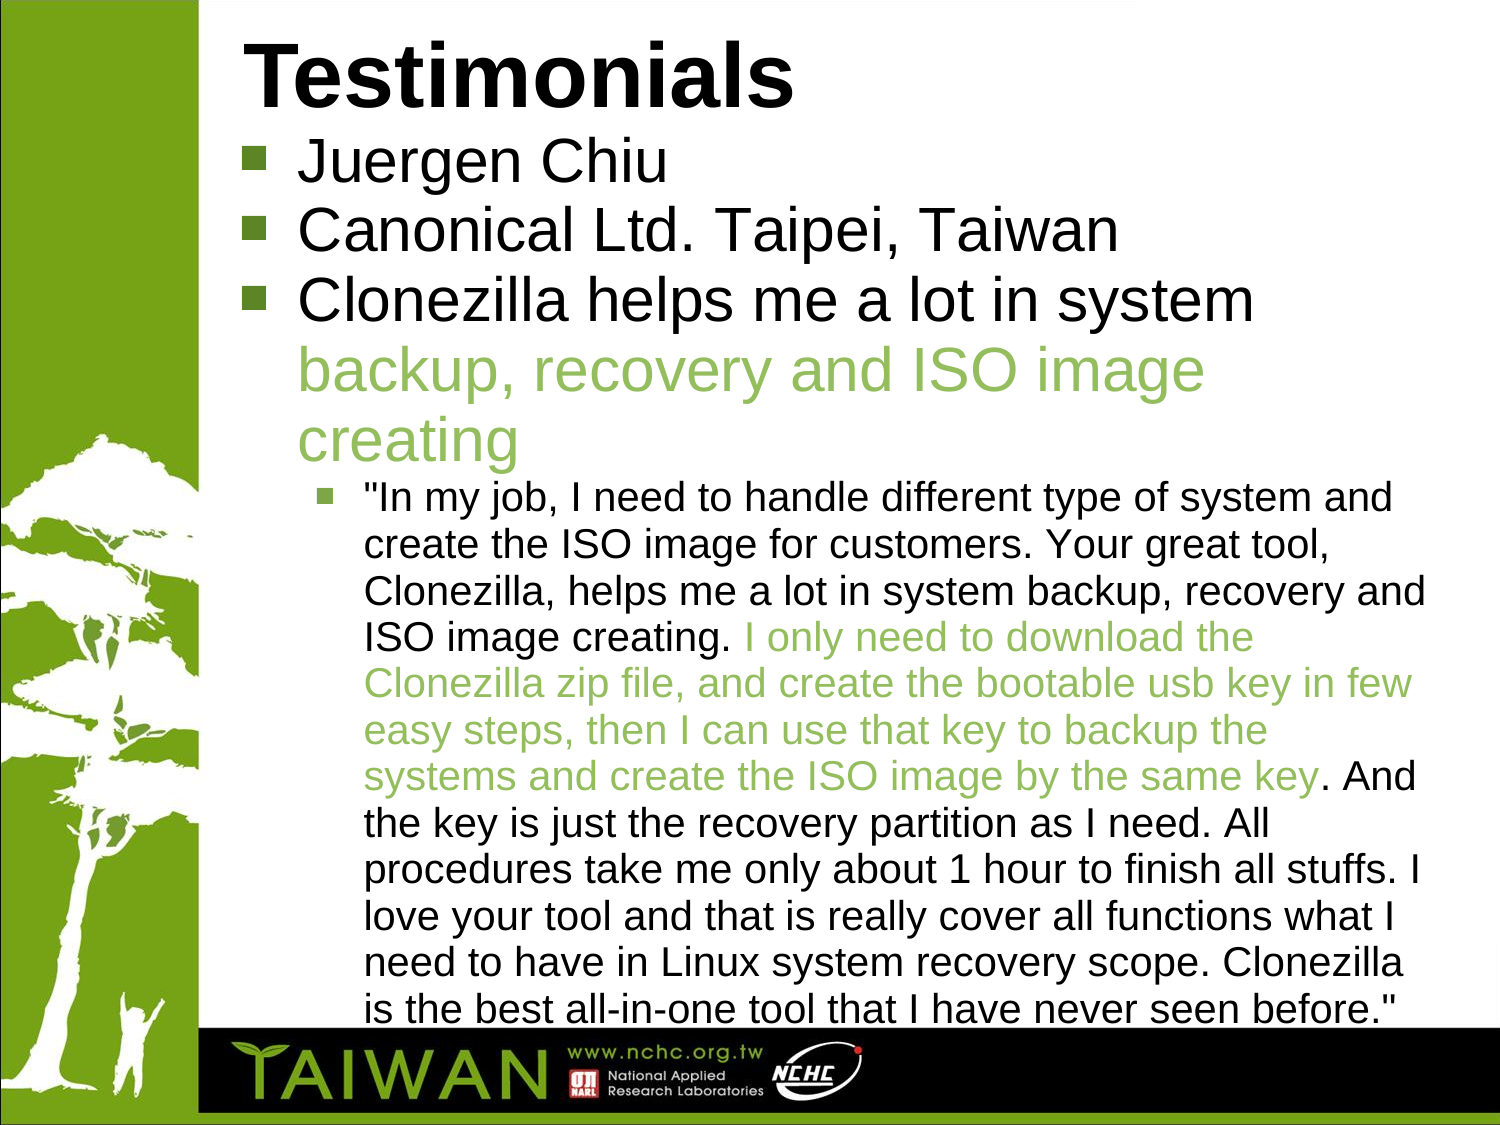

# Testimonials
Juergen Chiu
Canonical Ltd. Taipei, Taiwan
Clonezilla helps me a lot in system backup, recovery and ISO image creating
"In my job, I need to handle different type of system and create the ISO image for customers. Your great tool, Clonezilla, helps me a lot in system backup, recovery and ISO image creating. I only need to download the Clonezilla zip file, and create the bootable usb key in few easy steps, then I can use that key to backup the systems and create the ISO image by the same key. And the key is just the recovery partition as I need. All procedures take me only about 1 hour to finish all stuffs. I love your tool and that is really cover all functions what I need to have in Linux system recovery scope. Clonezilla is the best all-in-one tool that I have never seen before."